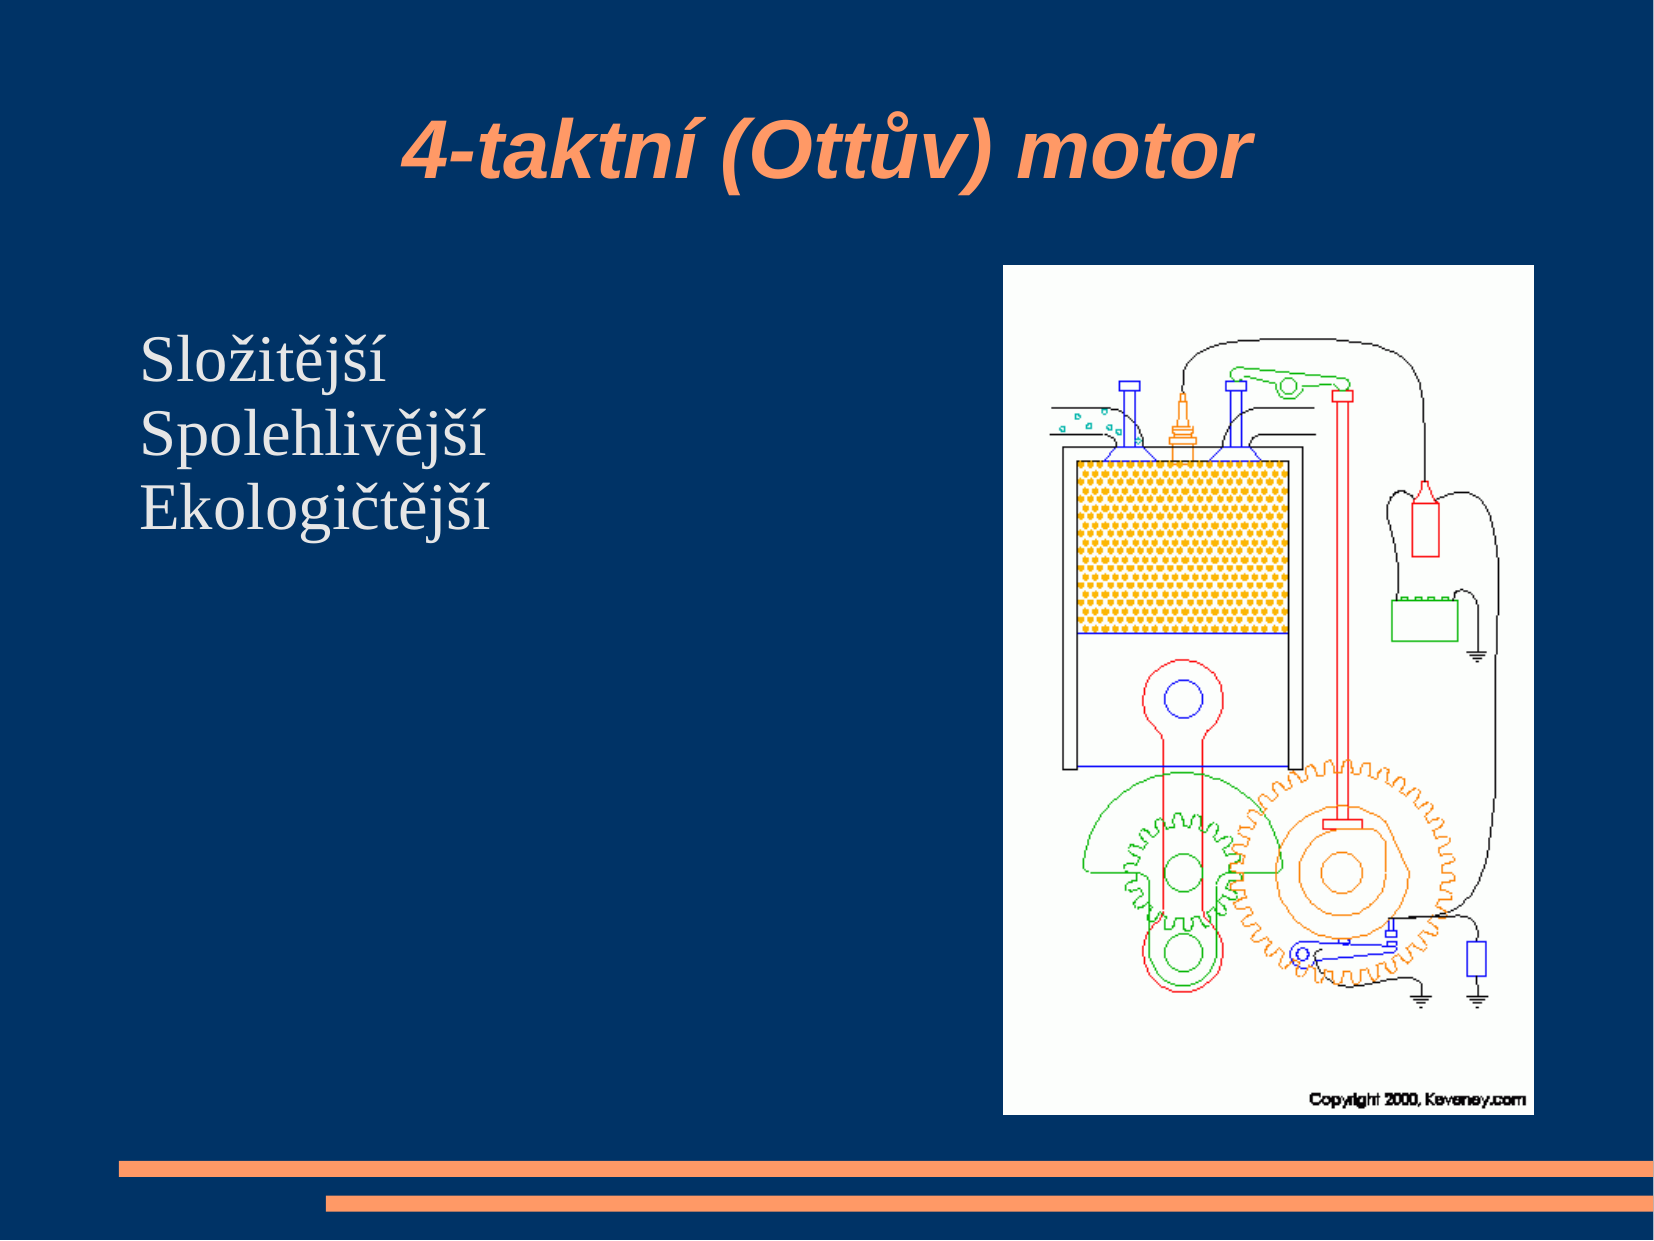

# 4-taktní (Ottův) motor
Složitější
Spolehlivější
Ekologičtější